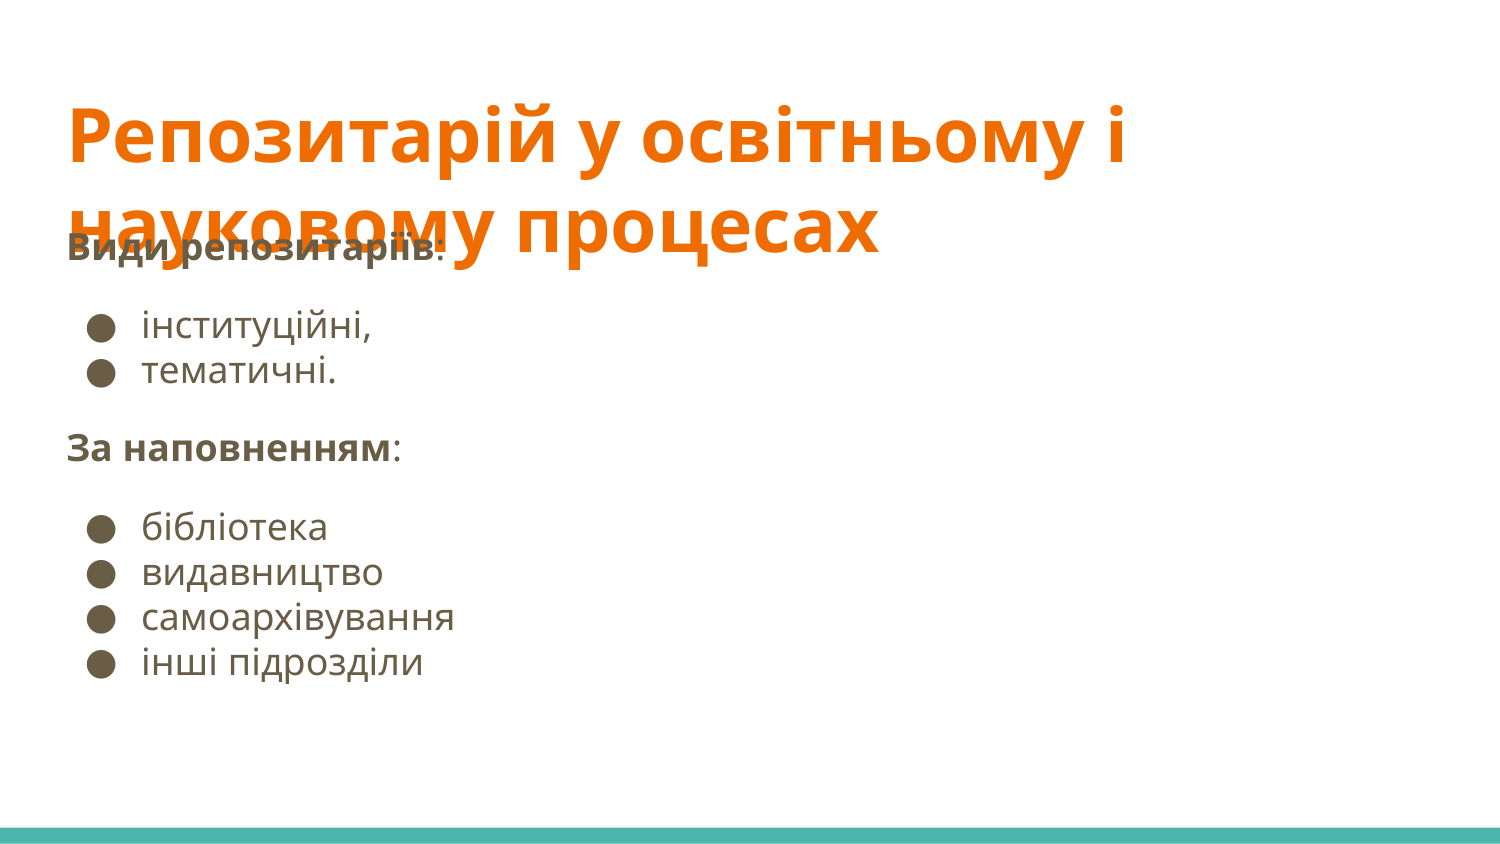

# Репозитарій у освітньому і науковому процесах
Види репозитаріїв:
інституційні,
тематичні.
За наповненням:
бібліотека
видавництво
самоархівування
інші підрозділи